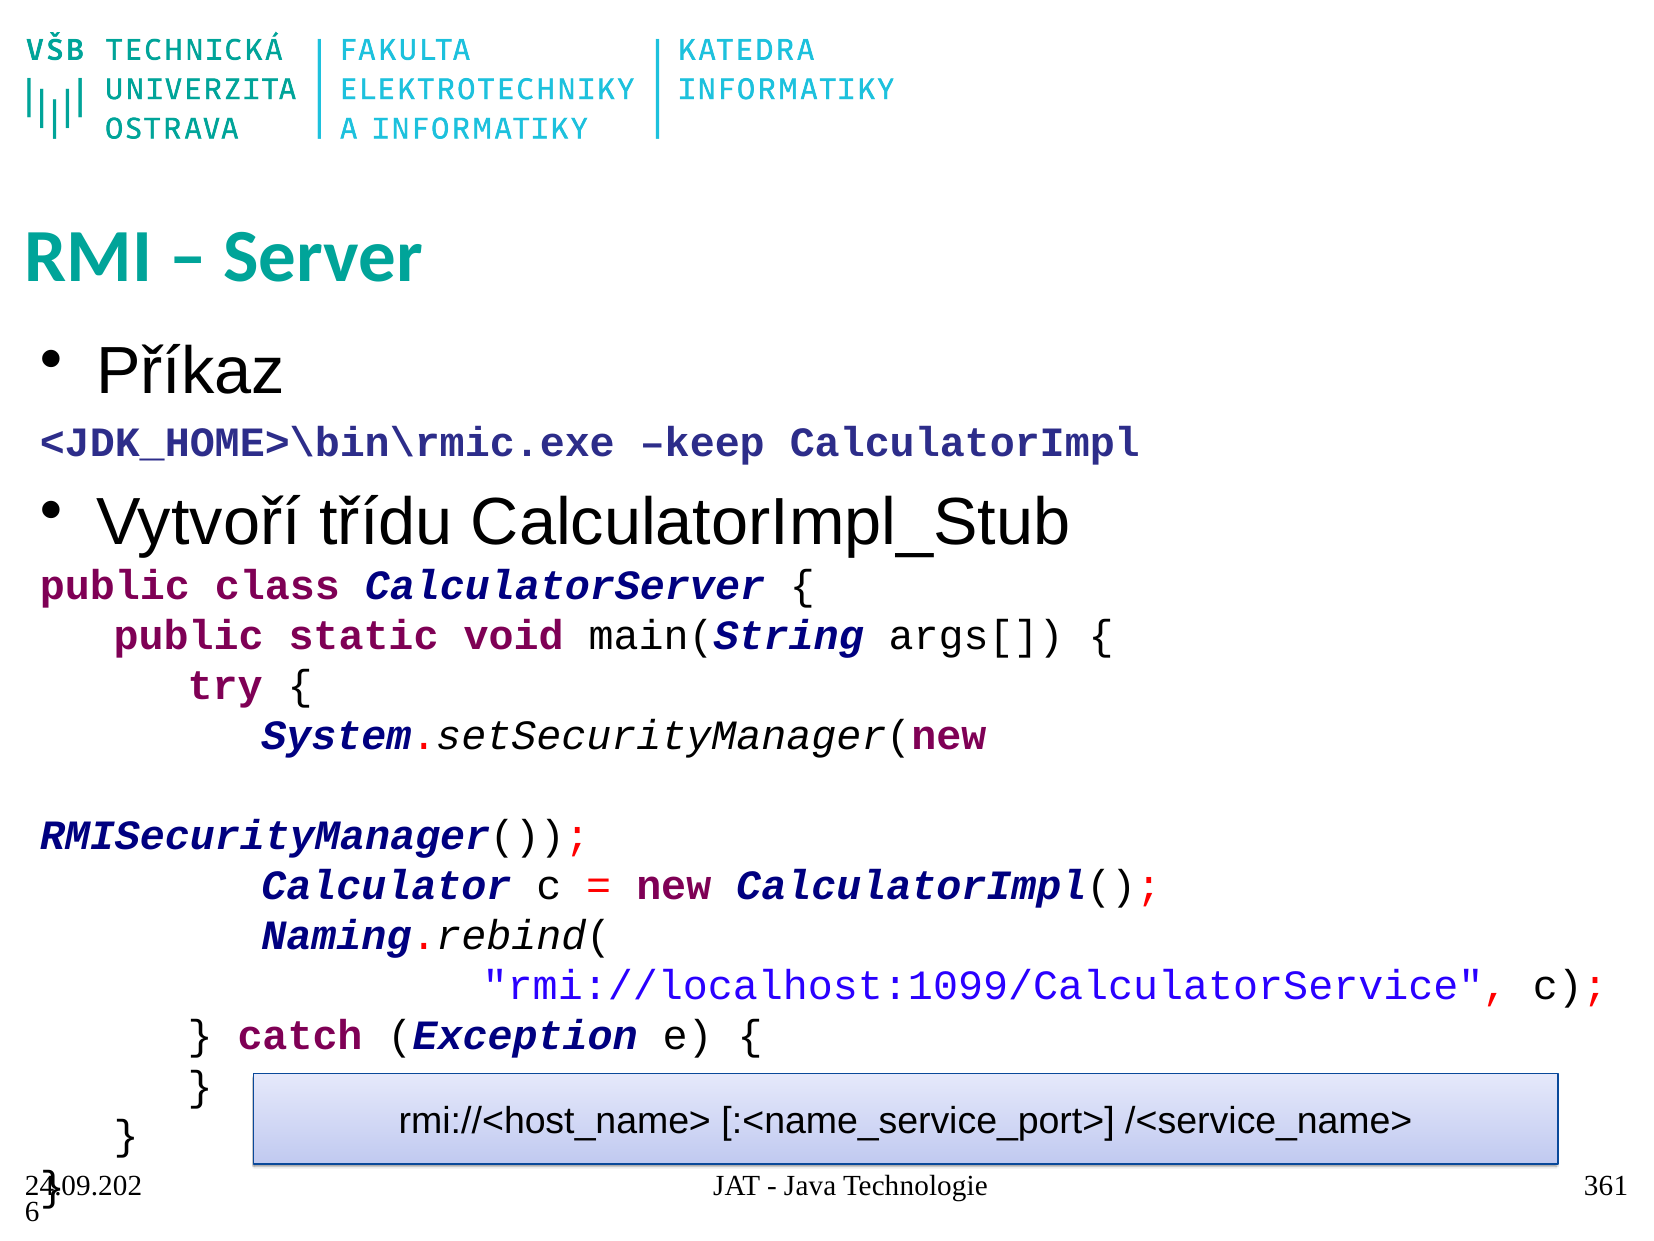

RMI – Server
# Příkaz
<JDK_HOME>\bin\rmic.exe –keep CalculatorImpl
Vytvoří třídu CalculatorImpl_Stub
public class CalculatorServer {
	public static void main(String args[]) {
		try {
			System.setSecurityManager(new
																			RMISecurityManager());
			Calculator c = new CalculatorImpl();
			Naming.rebind(
						"rmi://localhost:1099/CalculatorService", c);
		} catch (Exception e) {
		}
	}
}
rmi://<host_name> [:<name_service_port>] /<service_name>
JAT - Java Technologie
361